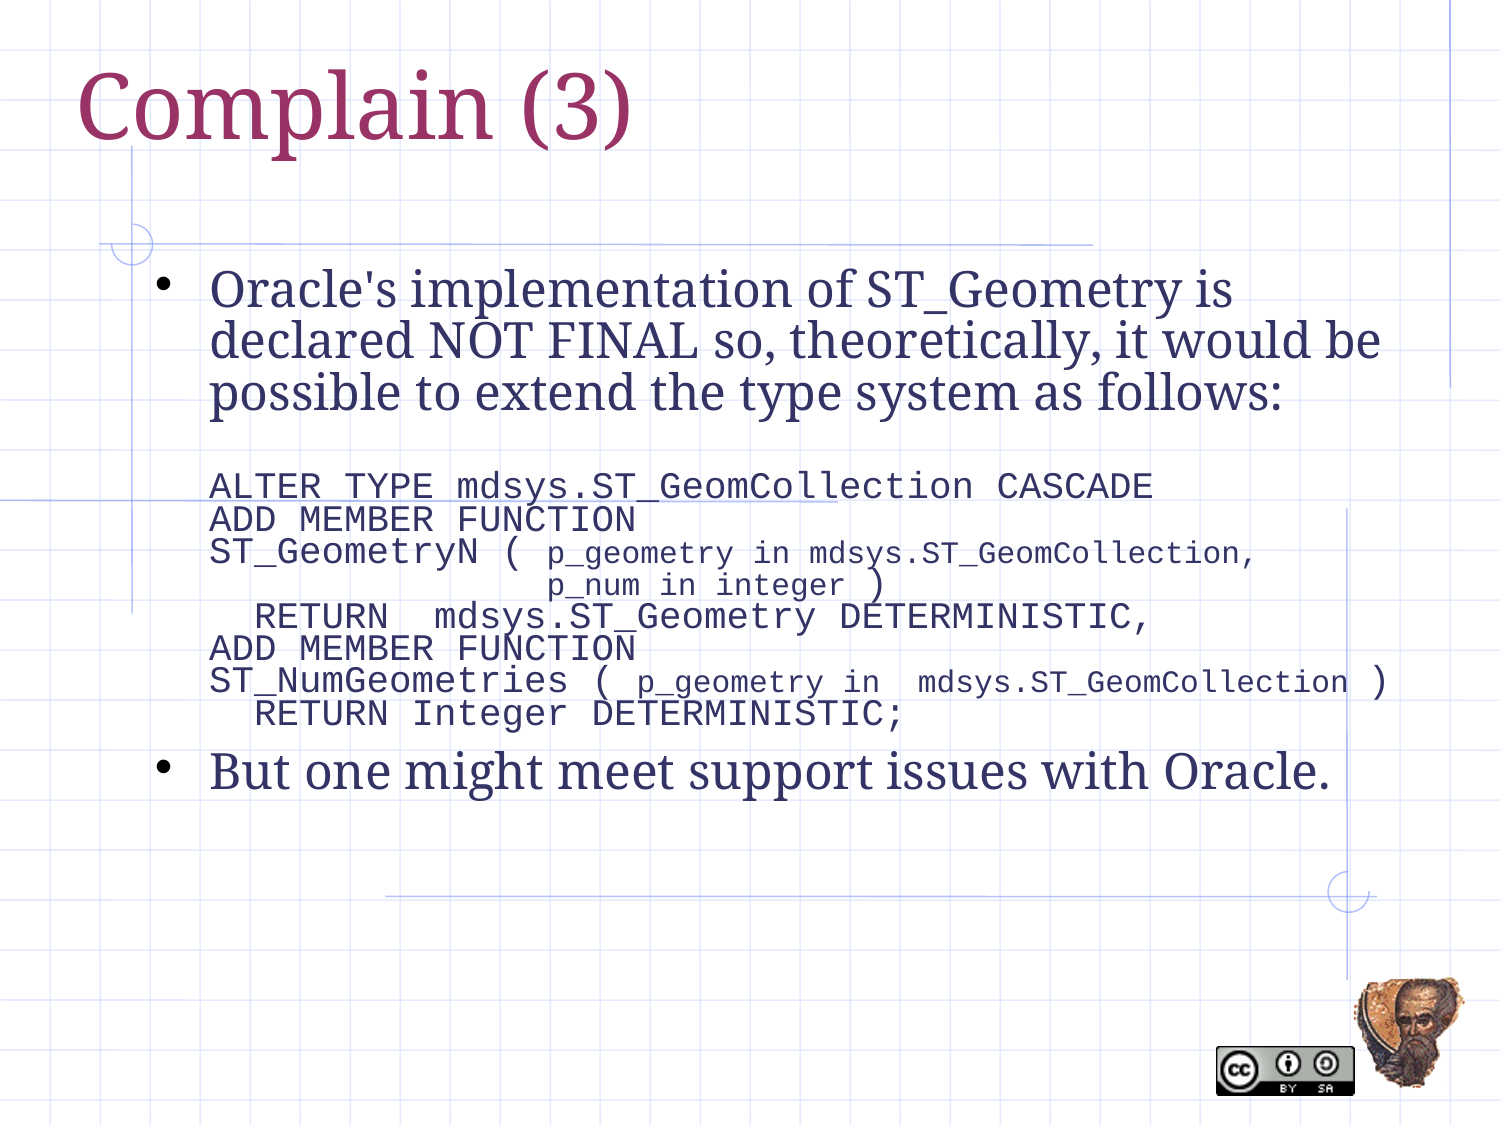

# Complain (3)
Oracle's implementation of ST_Geometry is declared NOT FINAL so, theoretically, it would be possible to extend the type system as follows:
ALTER TYPE mdsys.ST_GeomCollection CASCADE
ADD MEMBER FUNCTION
ST_GeometryN ( p_geometry in mdsys.ST_GeomCollection,
 p_num in integer )
 RETURN mdsys.ST_Geometry DETERMINISTIC,
ADD MEMBER FUNCTION
ST_NumGeometries ( p_geometry in mdsys.ST_GeomCollection )
 RETURN Integer DETERMINISTIC;
But one might meet support issues with Oracle.